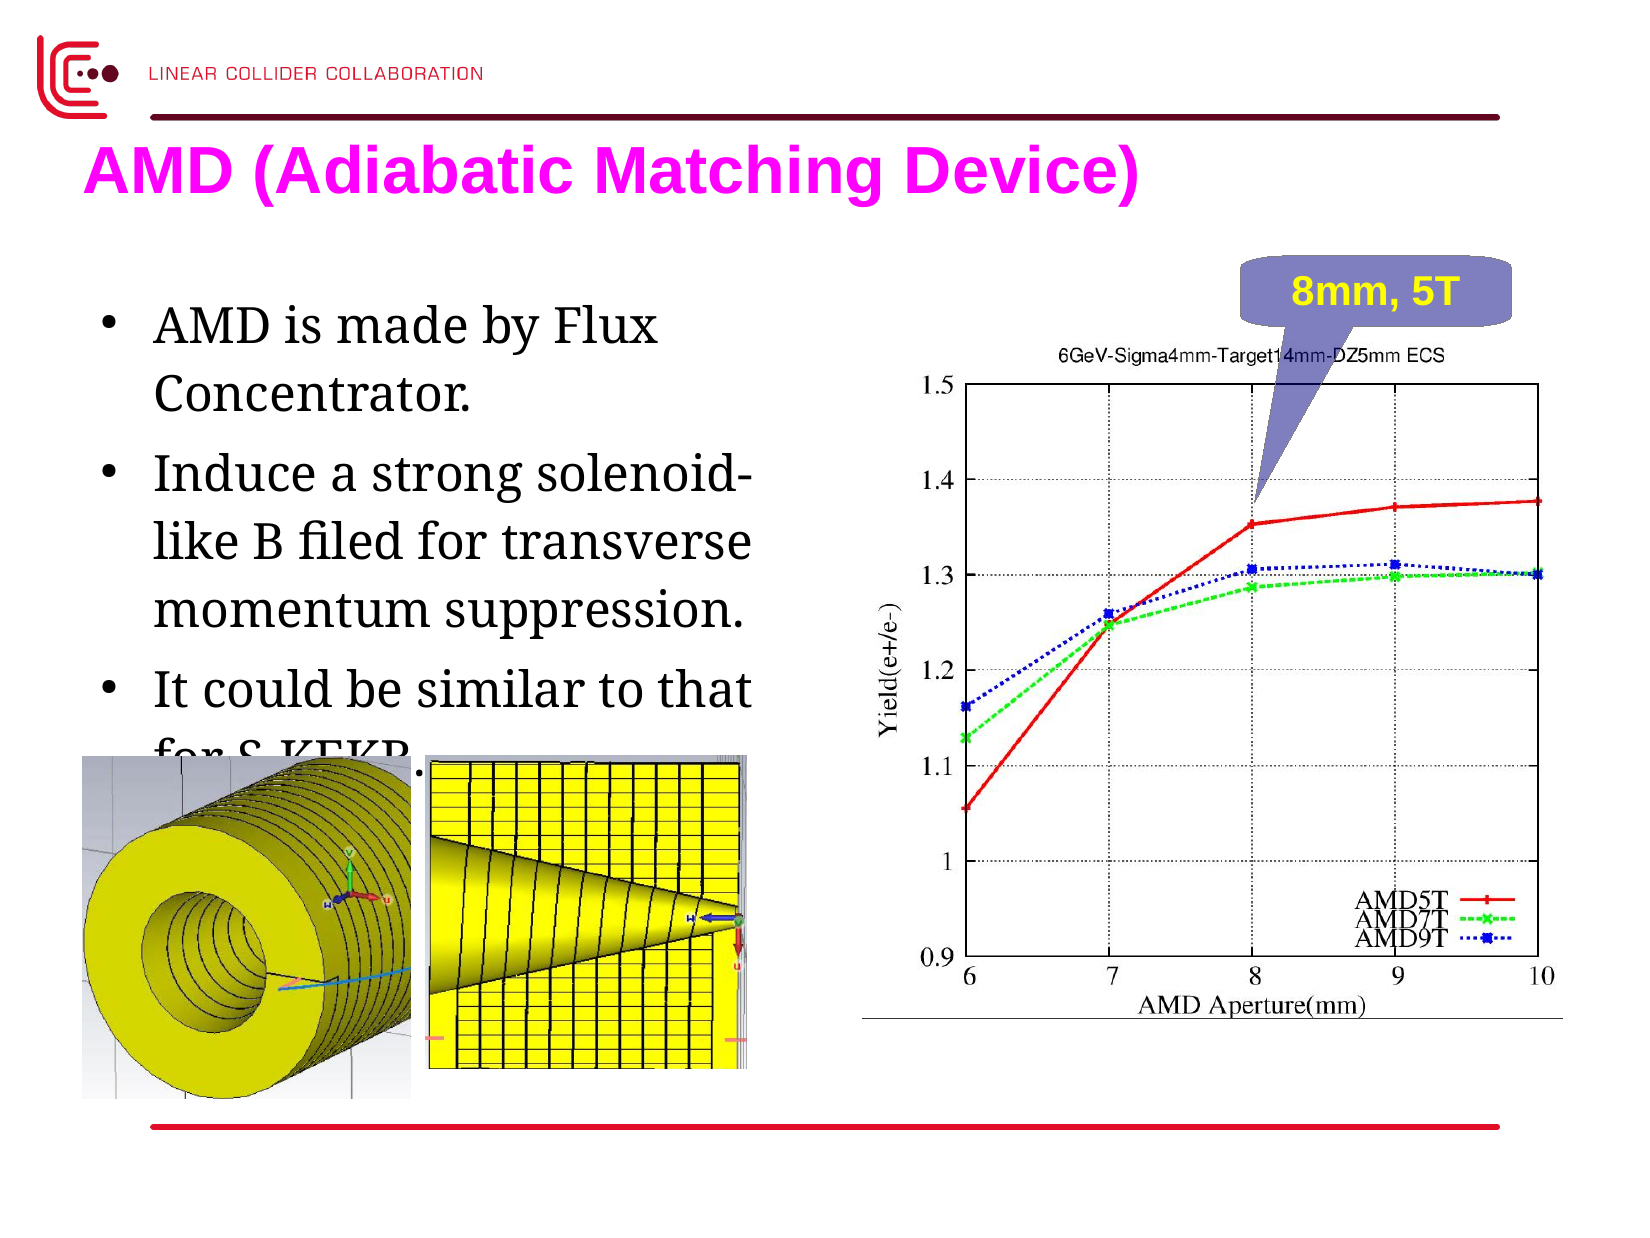

# AMD (Adiabatic Matching Device)
8mm, 5T
AMD is made by Flux Concentrator.
Induce a strong solenoid-like B filed for transverse momentum suppression.
It could be similar to that for S-KEKB.